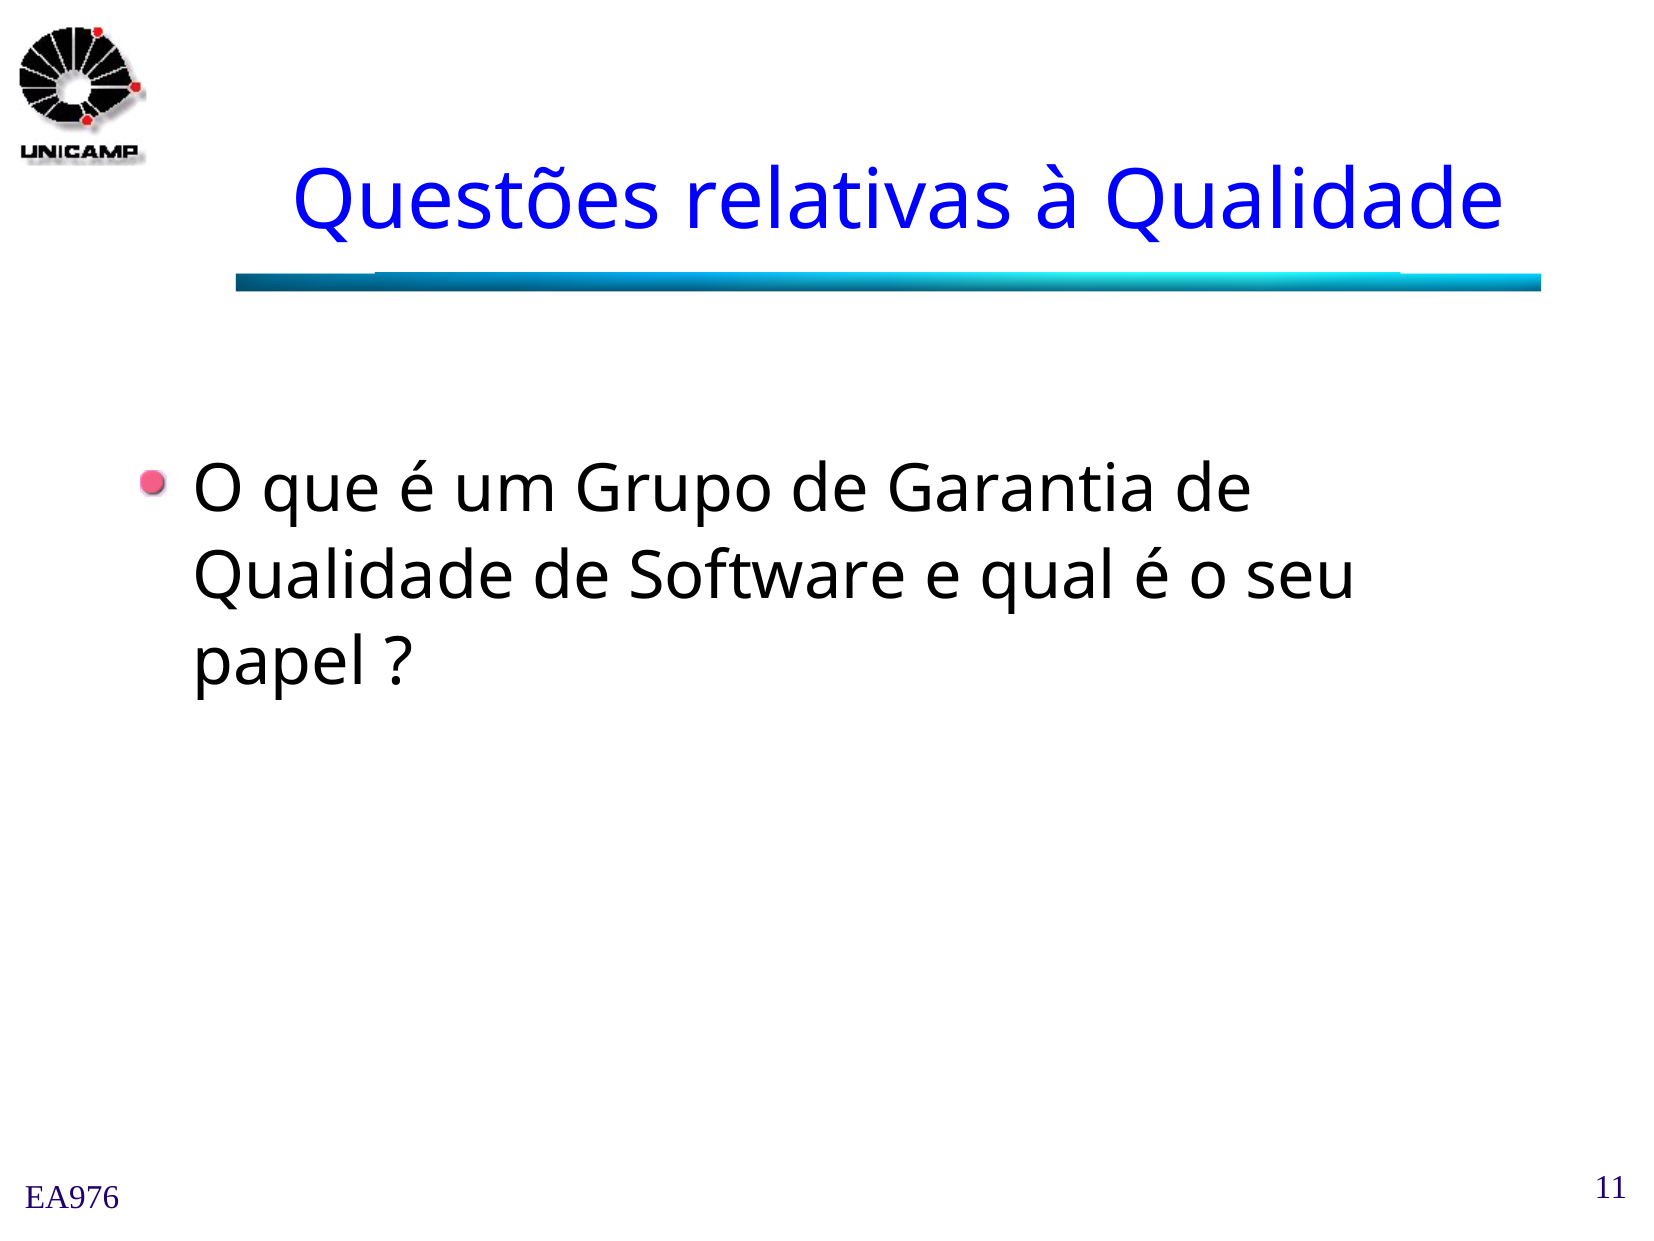

# Questões relativas à Qualidade
O que é um Grupo de Garantia de Qualidade de Software e qual é o seu papel ?
11